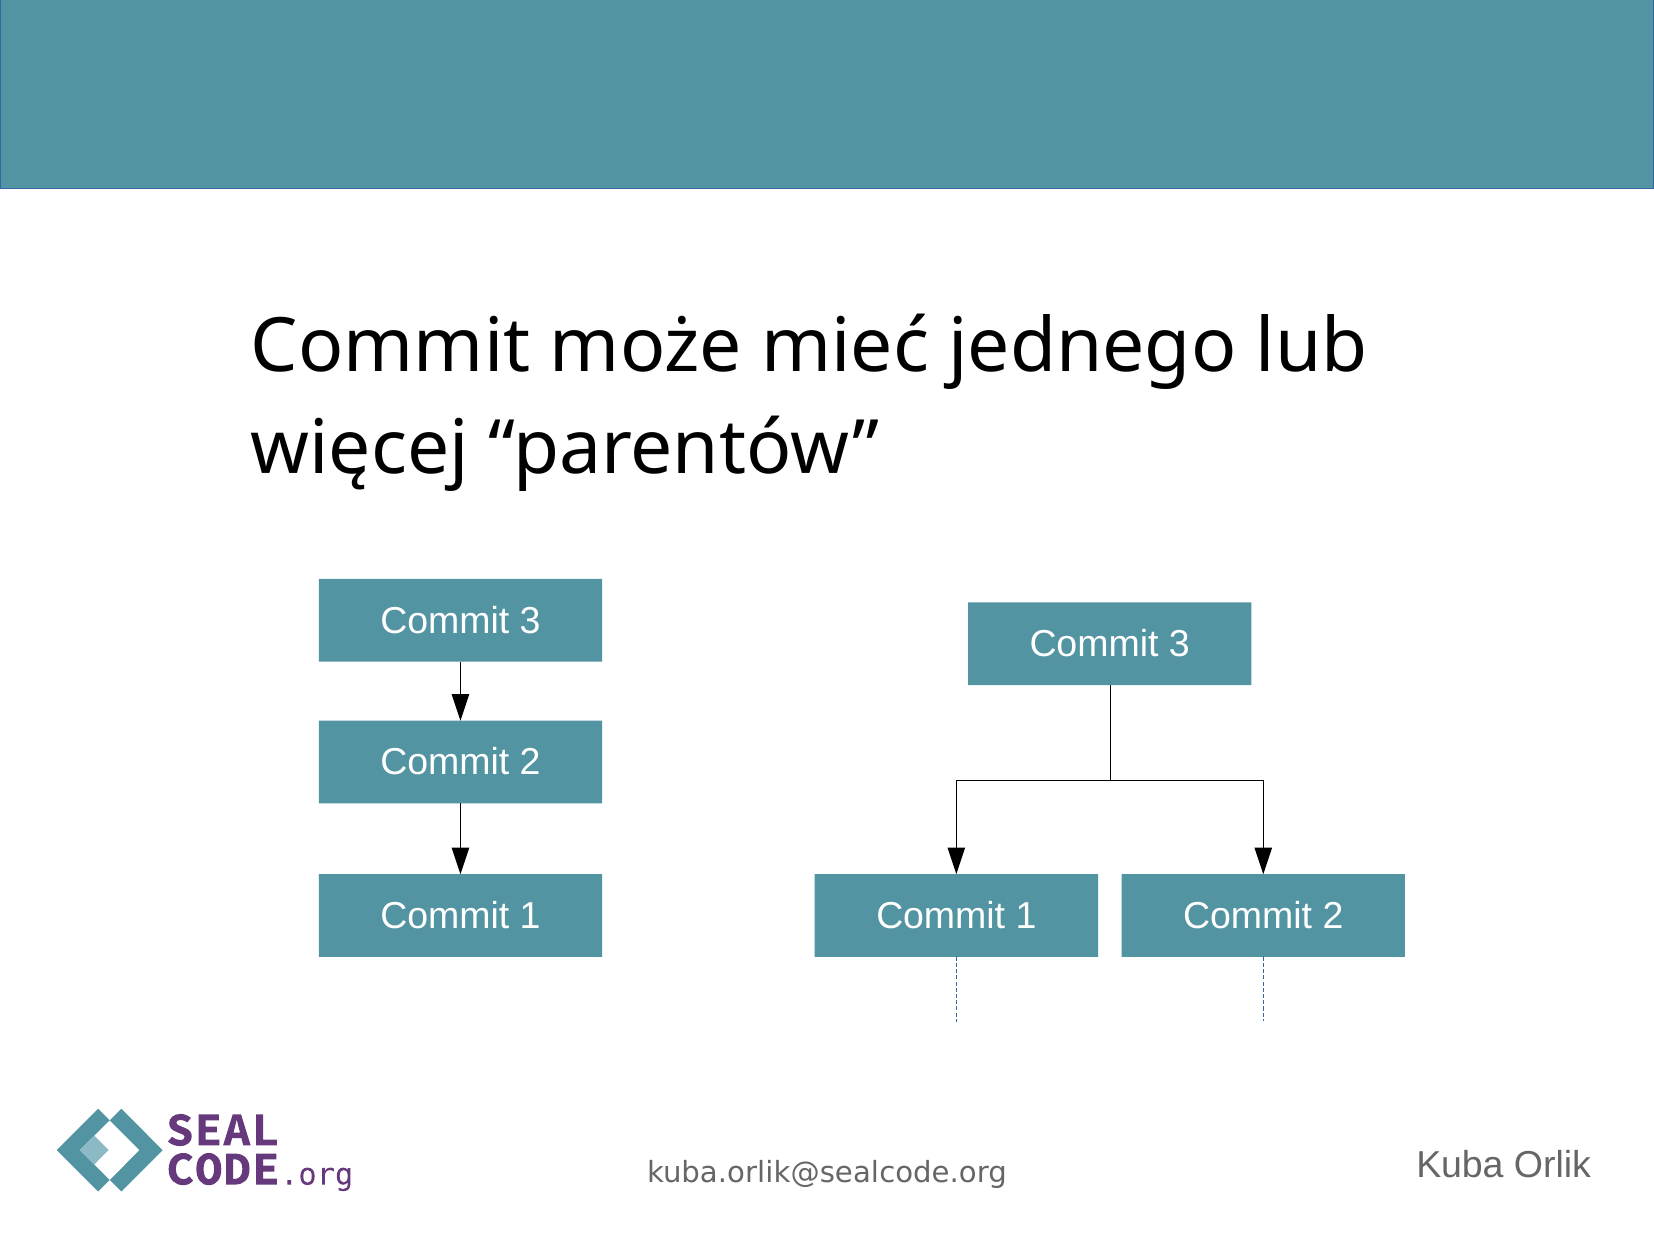

#
Commit może mieć jednego lub więcej “parentów”
Commit 3
Commit 2
Commit 1
Commit 3
Commit 1
Commit 2